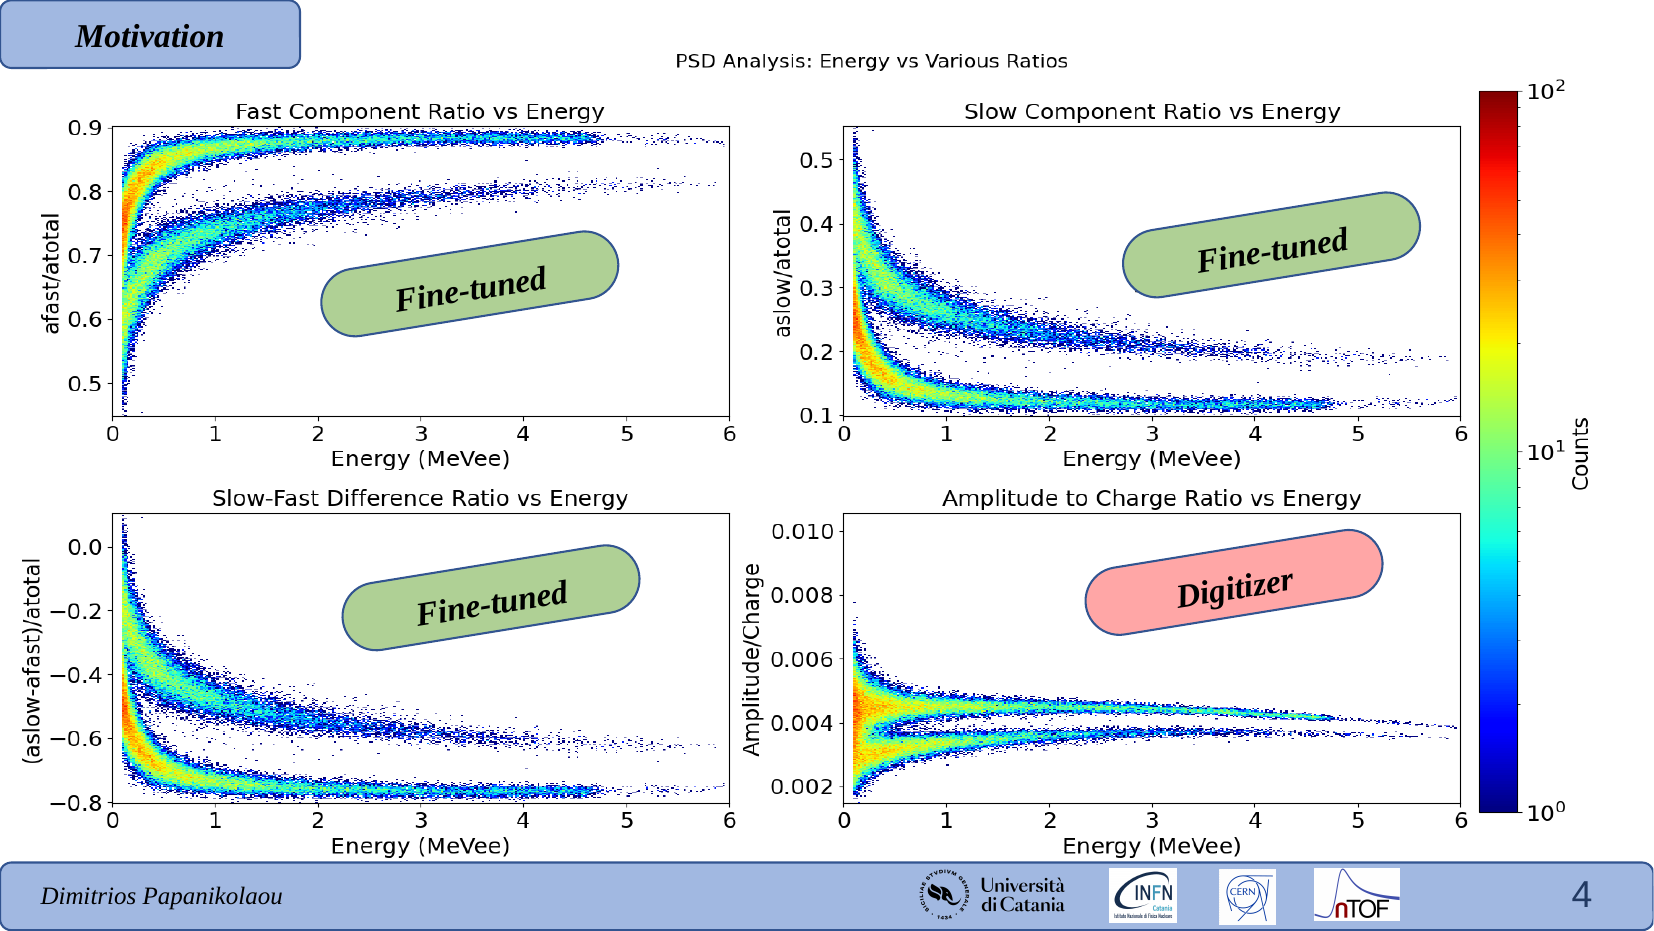

Motivation
Fine-tuned
Fine-tuned
Digitizer
Fine-tuned
Dimitrios Papanikolaou